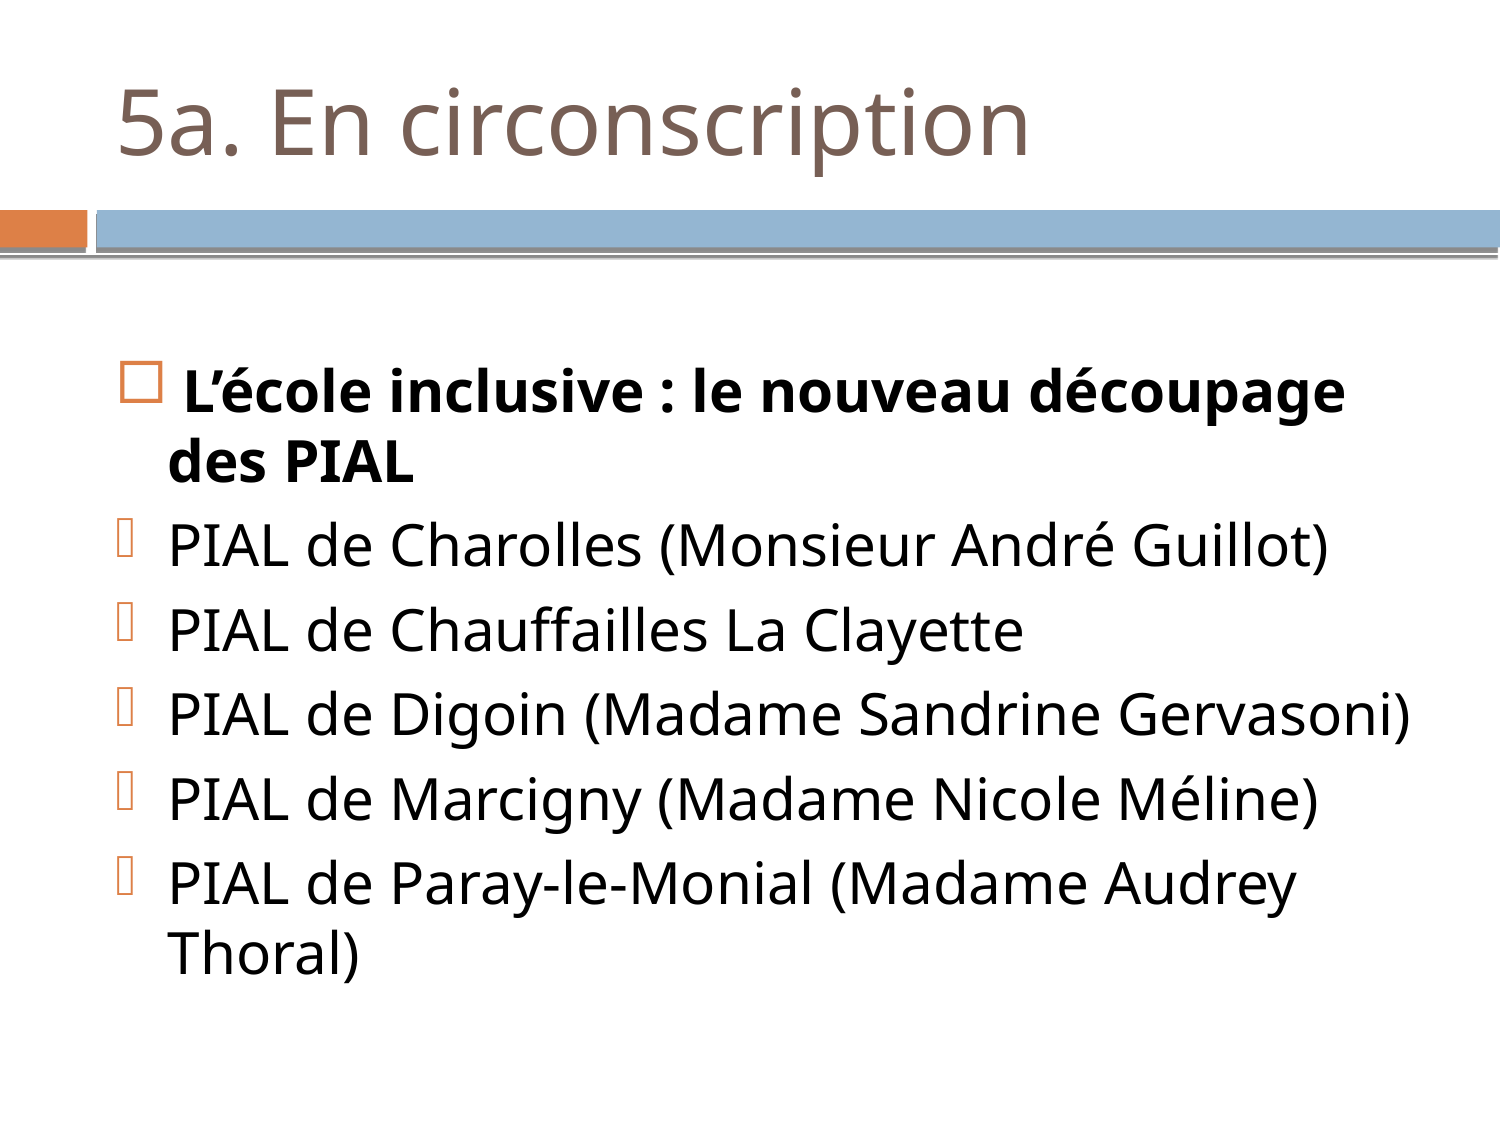

# 5a. En circonscription
 L’école inclusive : le nouveau découpage des PIAL
PIAL de Charolles (Monsieur André Guillot)
PIAL de Chauffailles La Clayette
PIAL de Digoin (Madame Sandrine Gervasoni)
PIAL de Marcigny (Madame Nicole Méline)
PIAL de Paray-le-Monial (Madame Audrey Thoral)